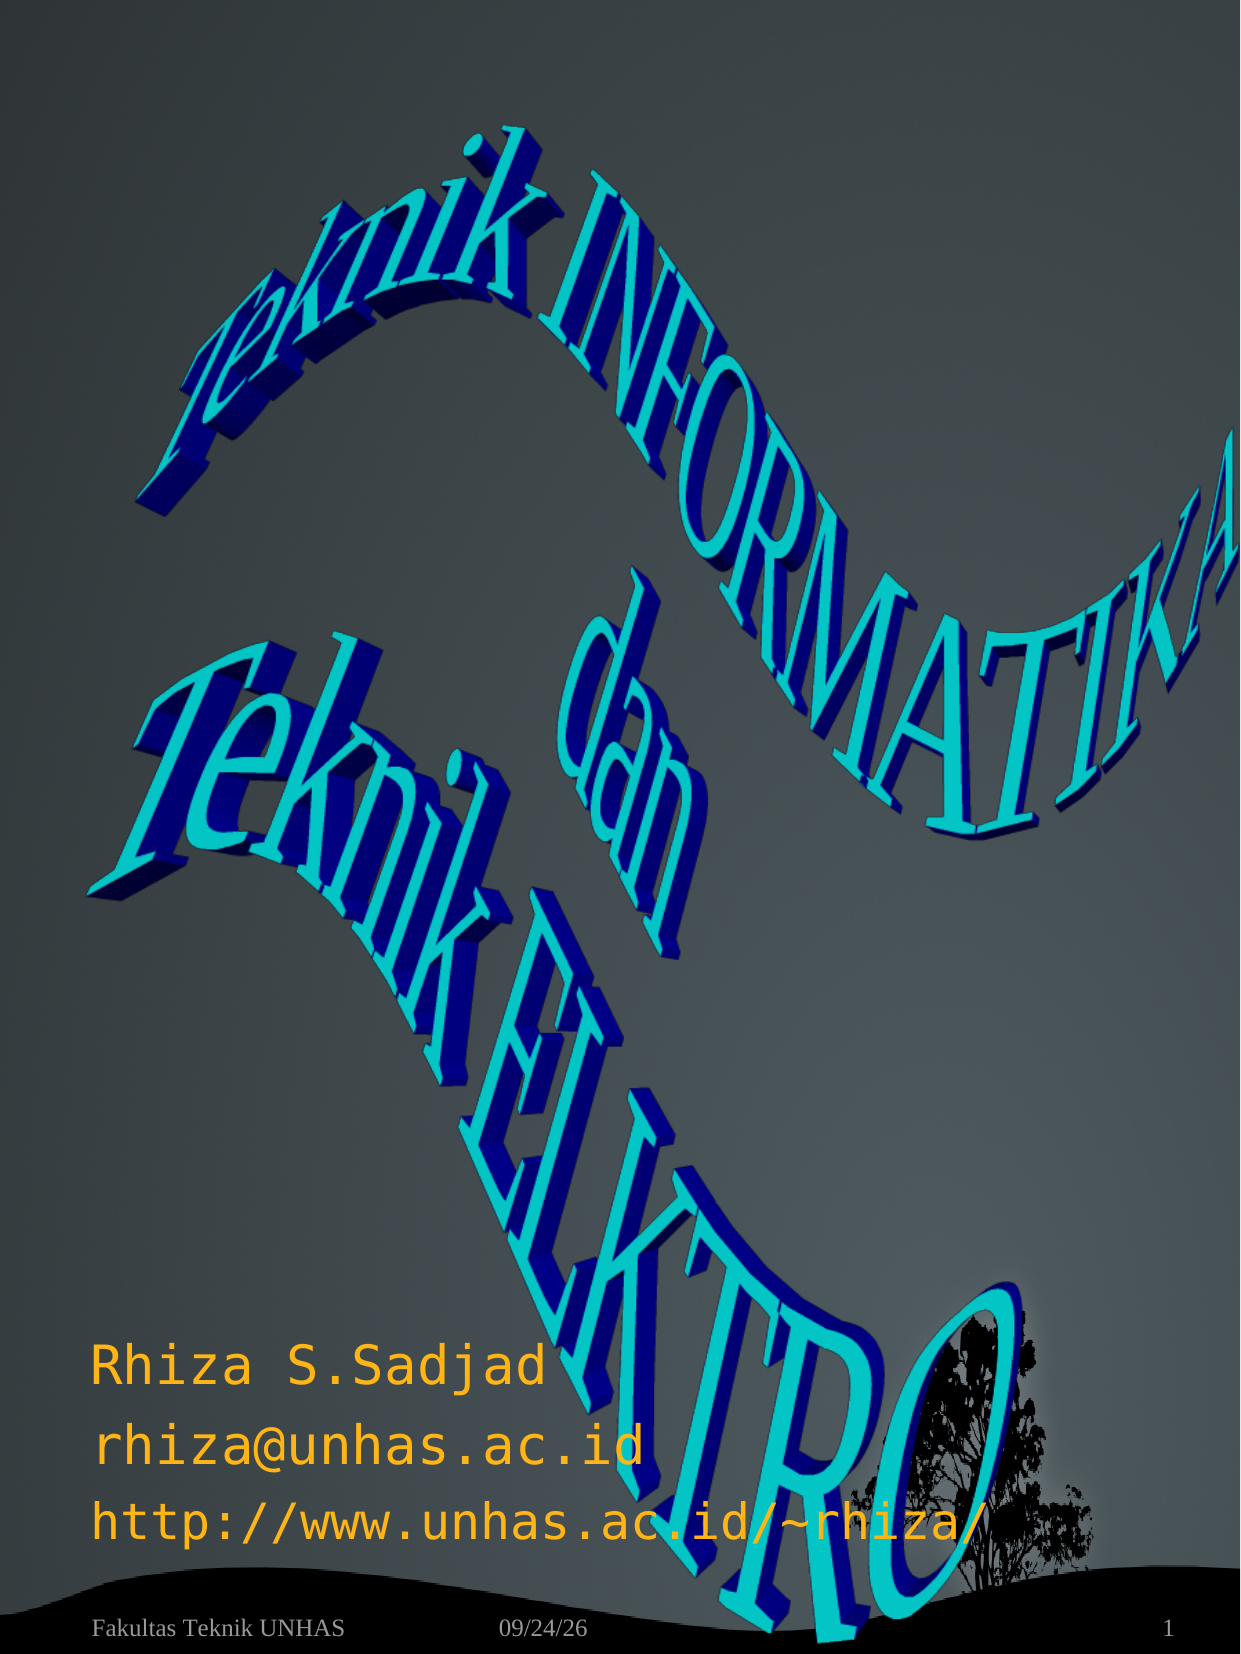

Teknik INFORMATIKA
dan
Teknik ELKTRO
Rhiza S.Sadjad
rhiza@unhas.ac.id
http://www.unhas.ac.id/~rhiza/
Fakultas Teknik UNHAS
1